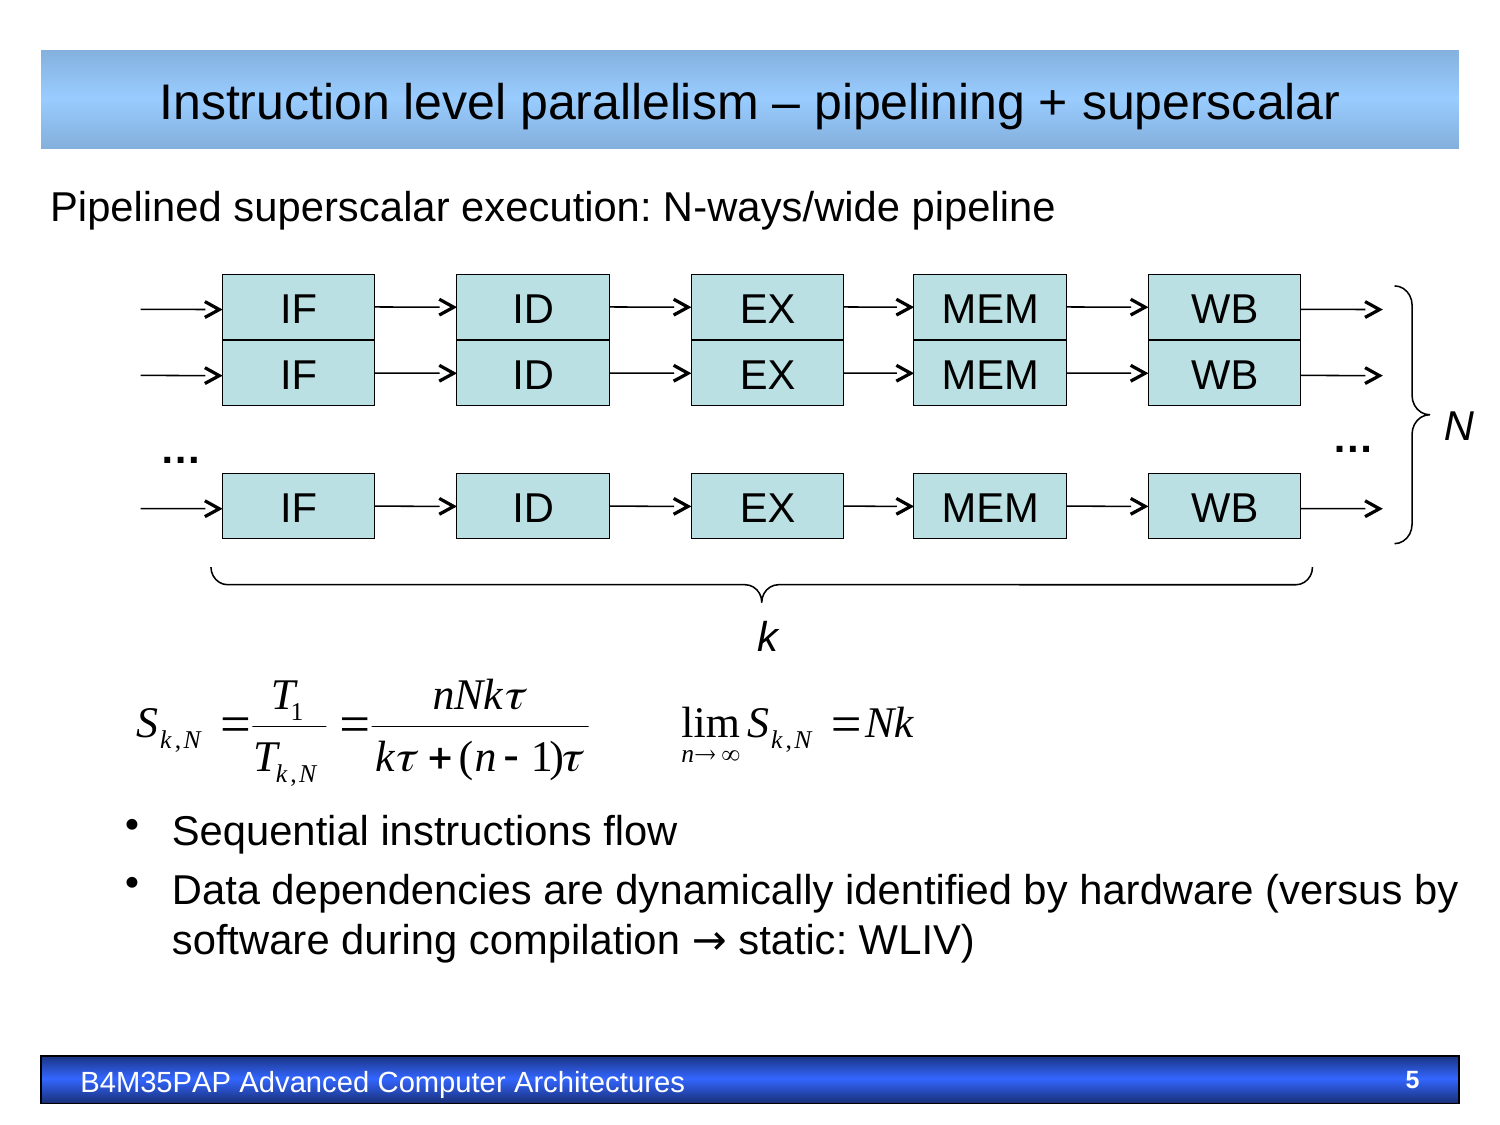

# Instruction level parallelism – pipelining + superscalar
Pipelined superscalar execution: N-ways/wide pipeline
Sequential instructions flow
Data dependencies are dynamically identified by hardware (versus by software during compilation → static: WLIV)
IF
ID
EX
MEM
WB
IF
ID
EX
MEM
WB
…
…
IF
ID
EX
MEM
WB
N
k